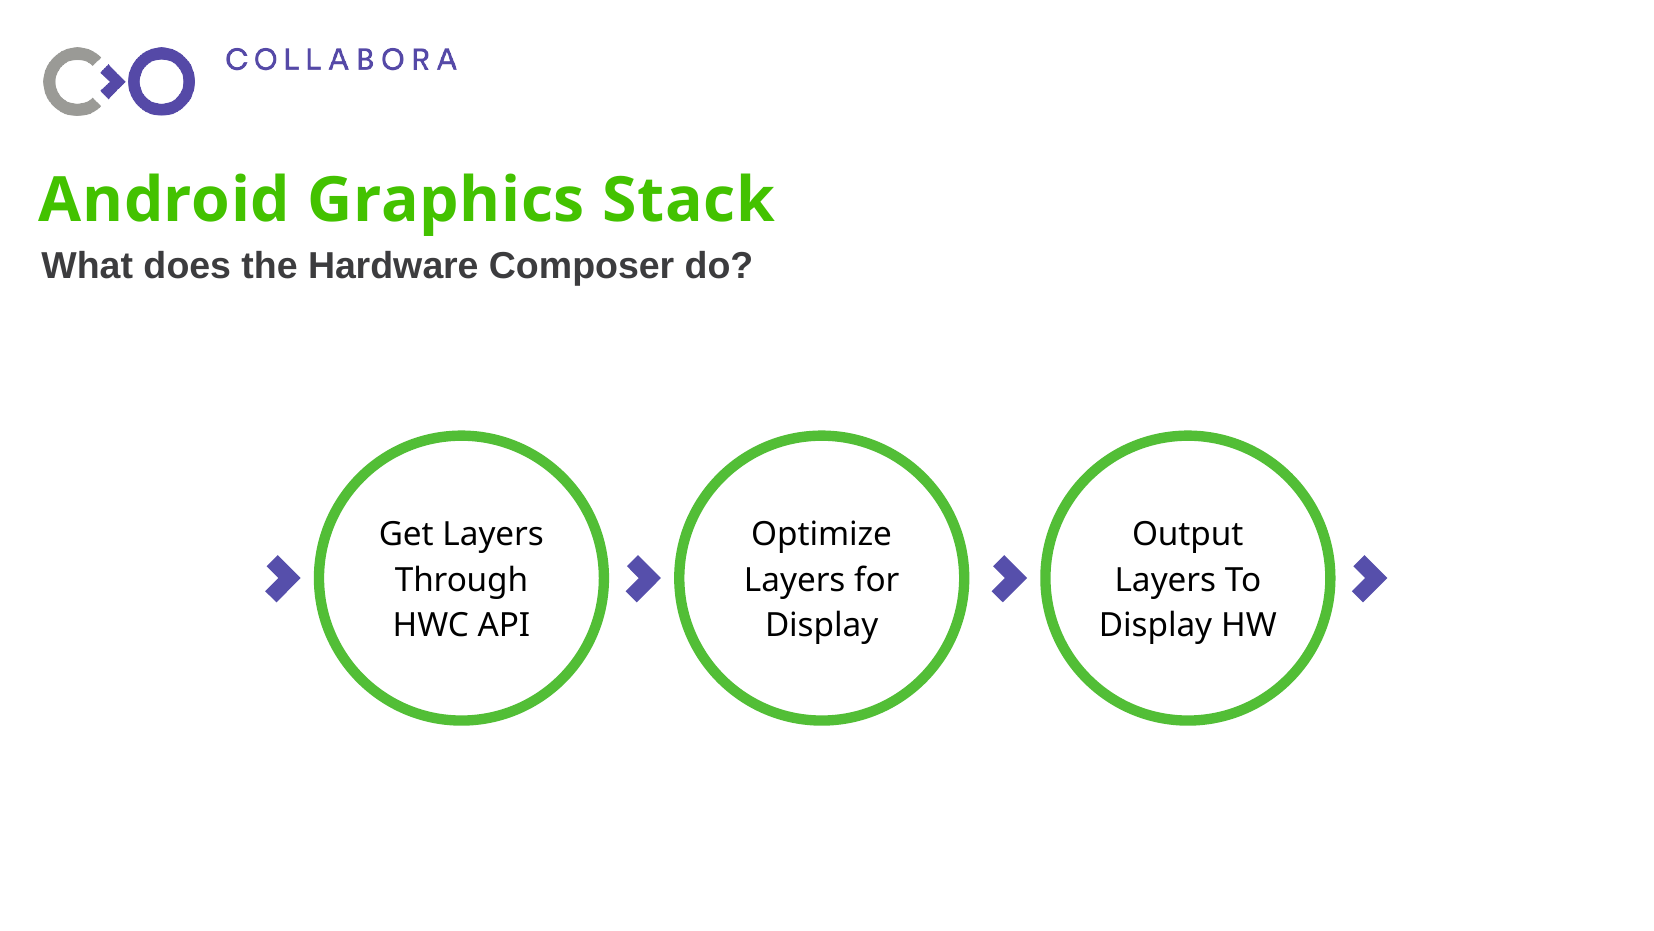

# Android Graphics Stack
What does the Hardware Composer do?
Get Layers
Through
HWC API
 Optimize
Layers for
Display
Output
Layers To
Display HW